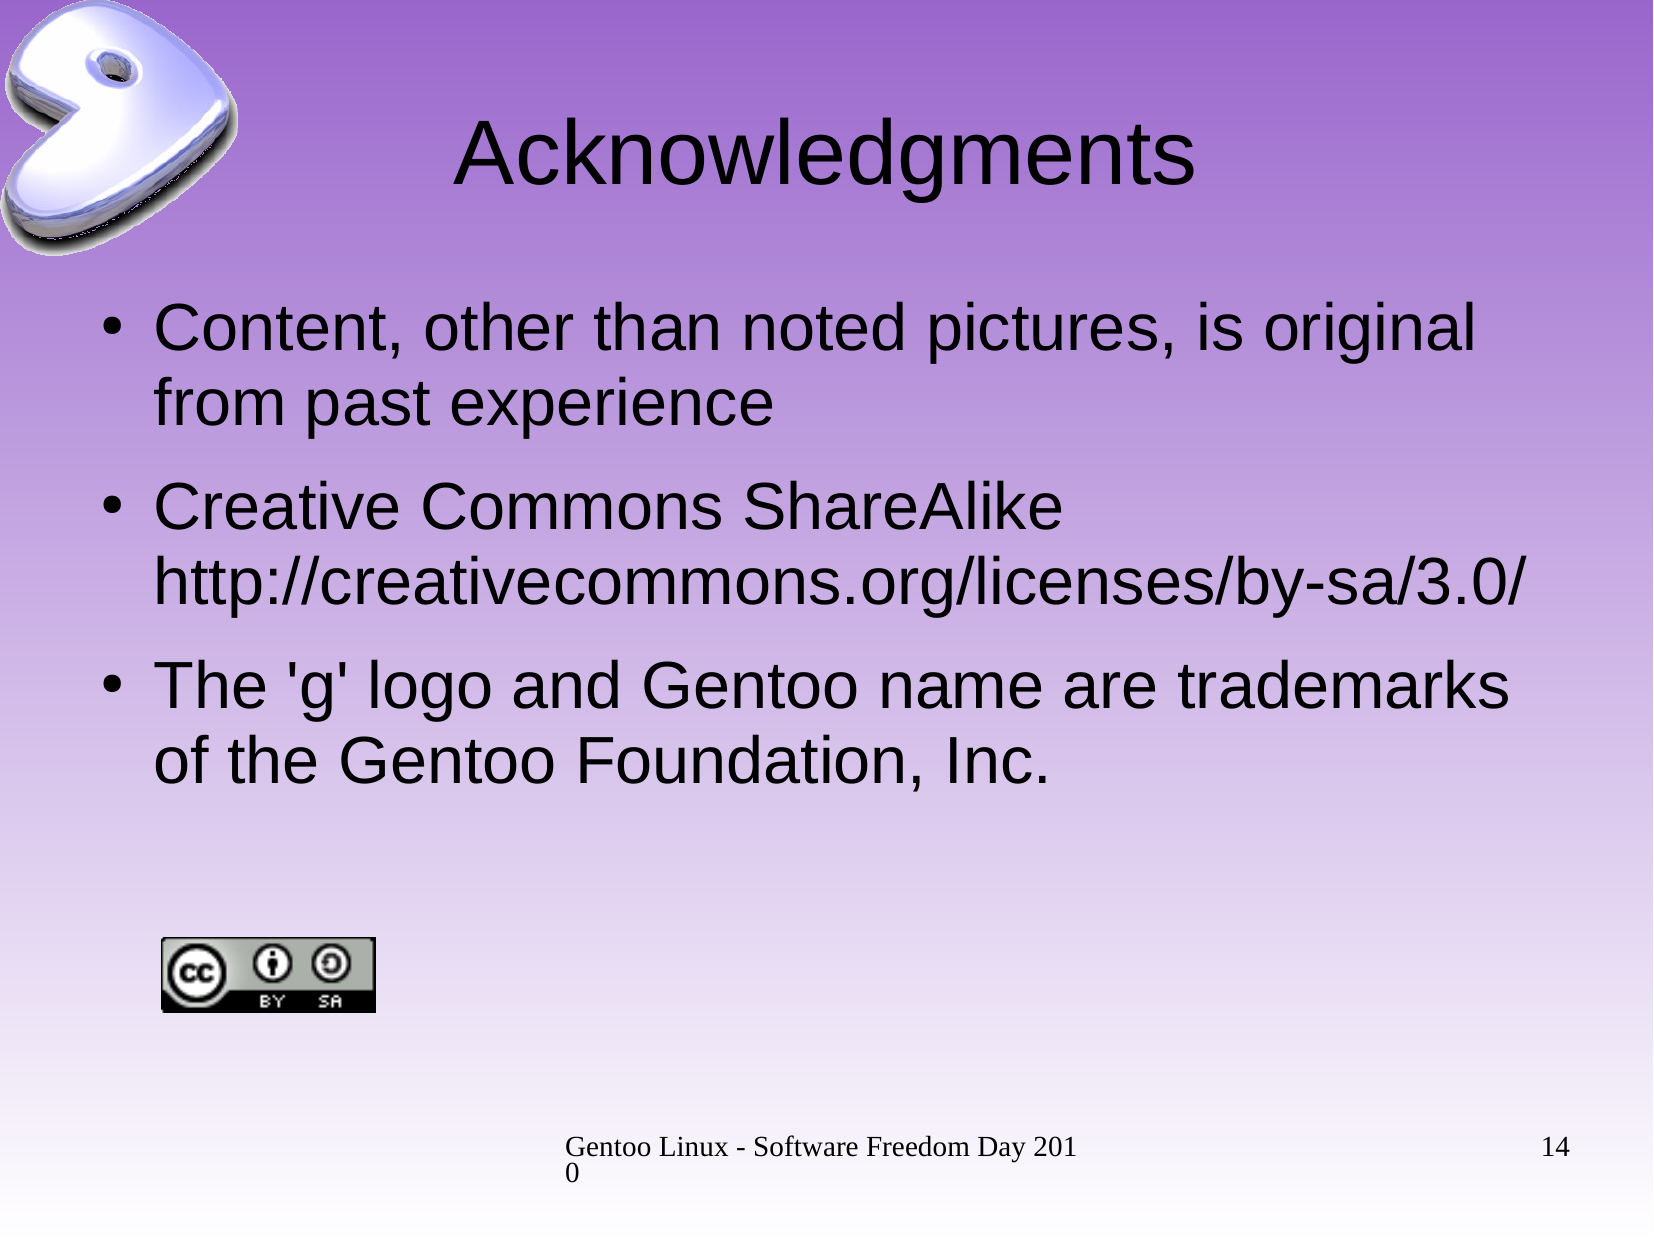

# Acknowledgments
Content, other than noted pictures, is original from past experience
Creative Commons ShareAlike http://creativecommons.org/licenses/by-sa/3.0/
The 'g' logo and Gentoo name are trademarks of the Gentoo Foundation, Inc.
Gentoo Linux - Software Freedom Day 2010
14